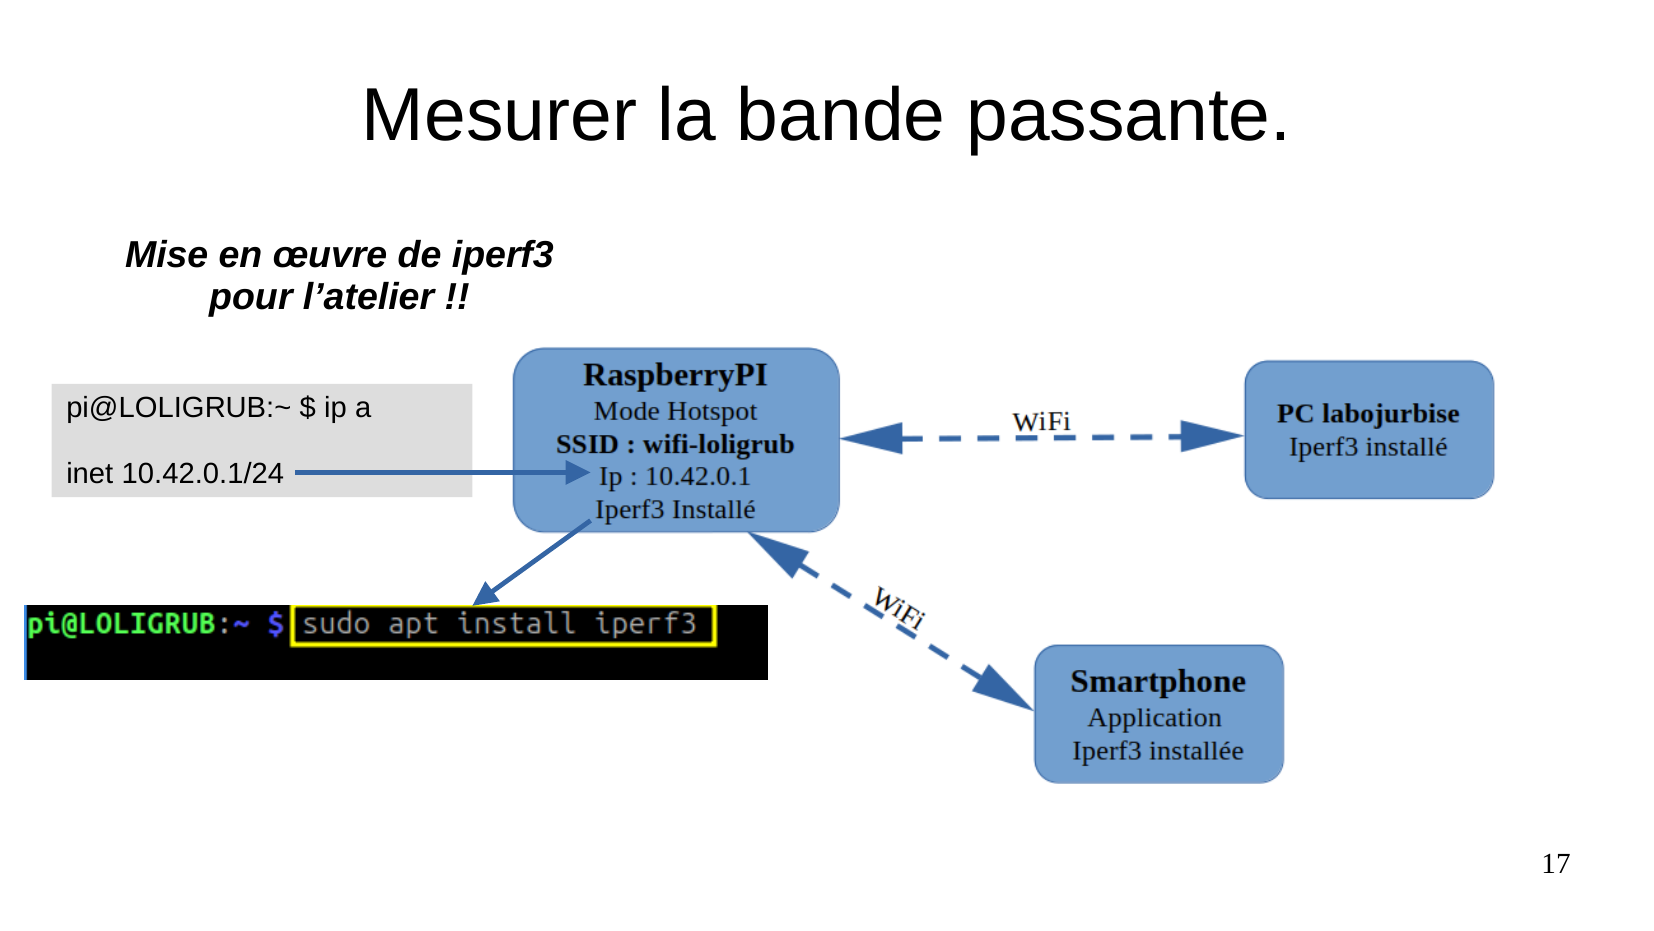

# Mesurer la bande passante.
Mise en œuvre de iperf3 pour l’atelier !!
pi@LOLIGRUB:~ $ ip a
inet 10.42.0.1/24
17